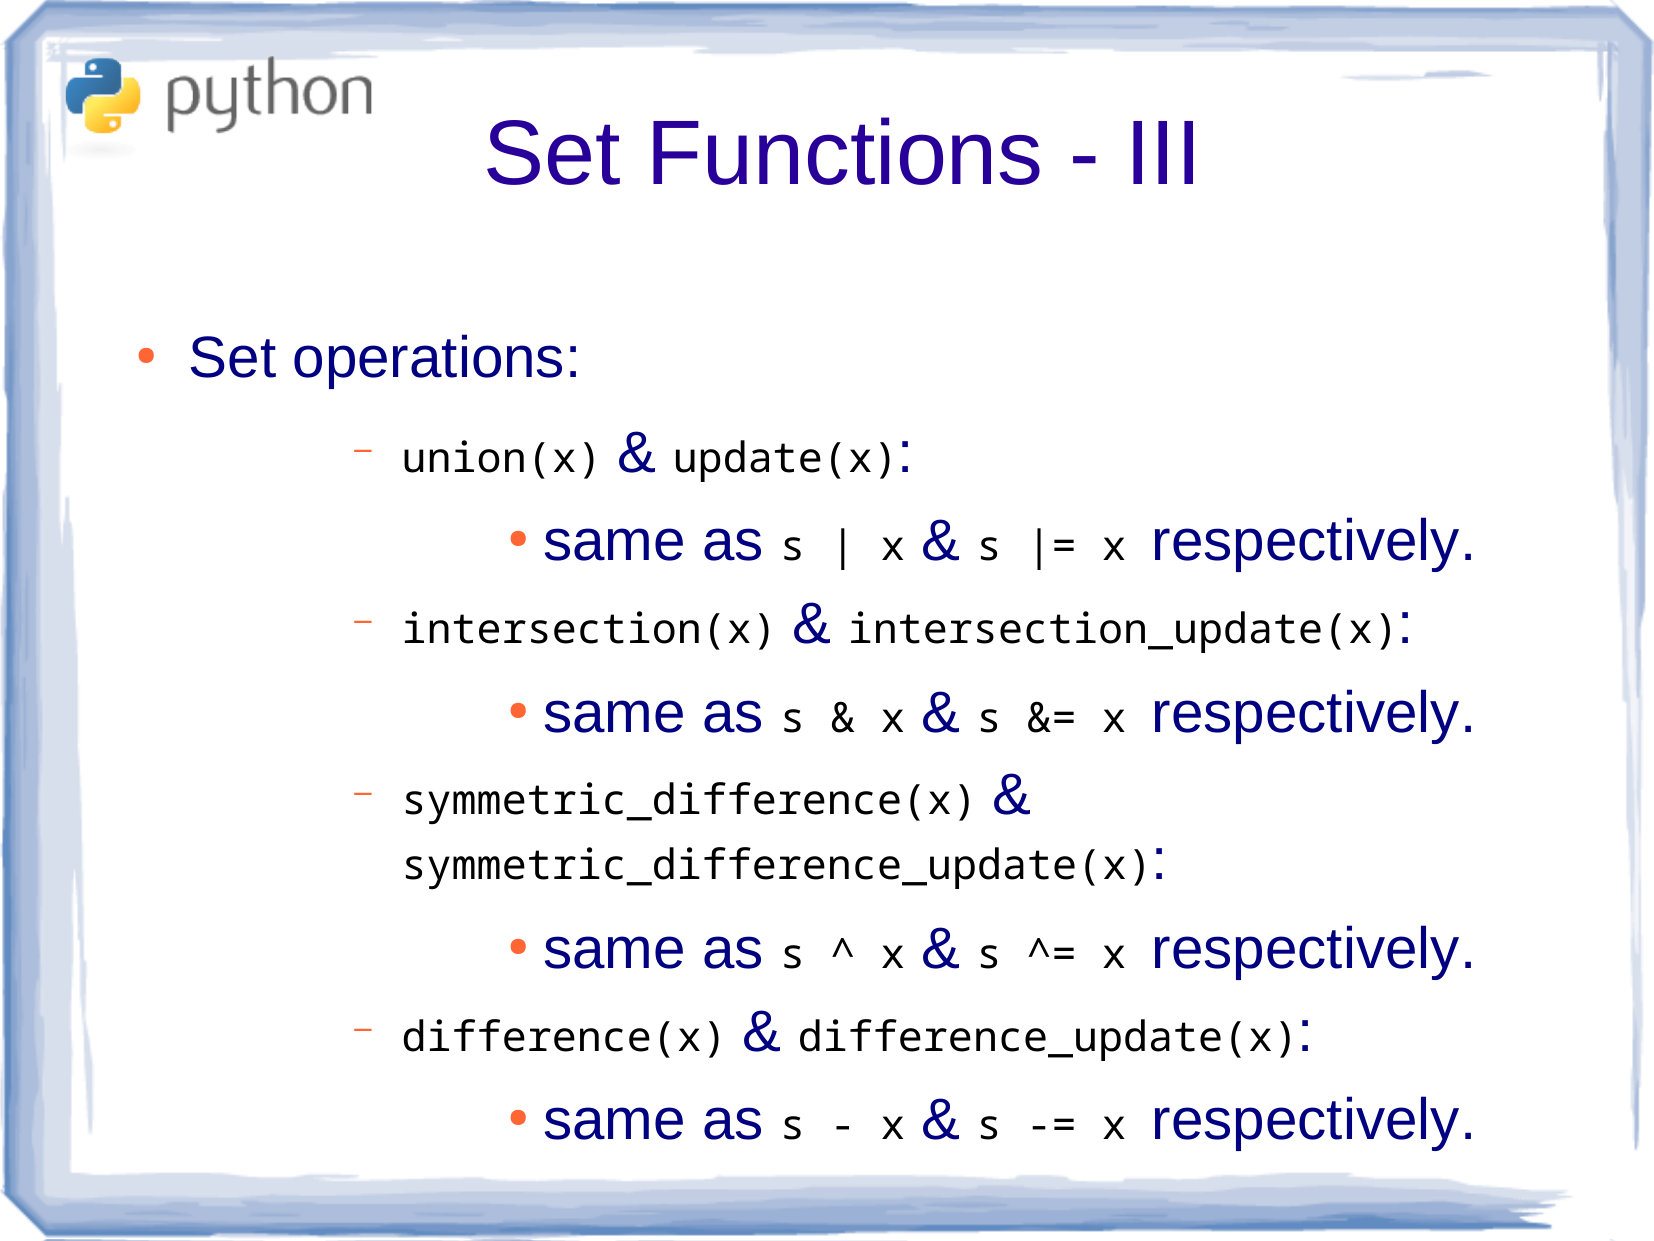

# Set Functions - III
Set operations:
union(x) & update(x):
same as s | x & s |= x respectively.
intersection(x) & intersection_update(x):
same as s & x & s &= x respectively.
symmetric_difference(x) & symmetric_difference_update(x):
same as s ^ x & s ^= x respectively.
difference(x) & difference_update(x):
same as s - x & s -= x respectively.